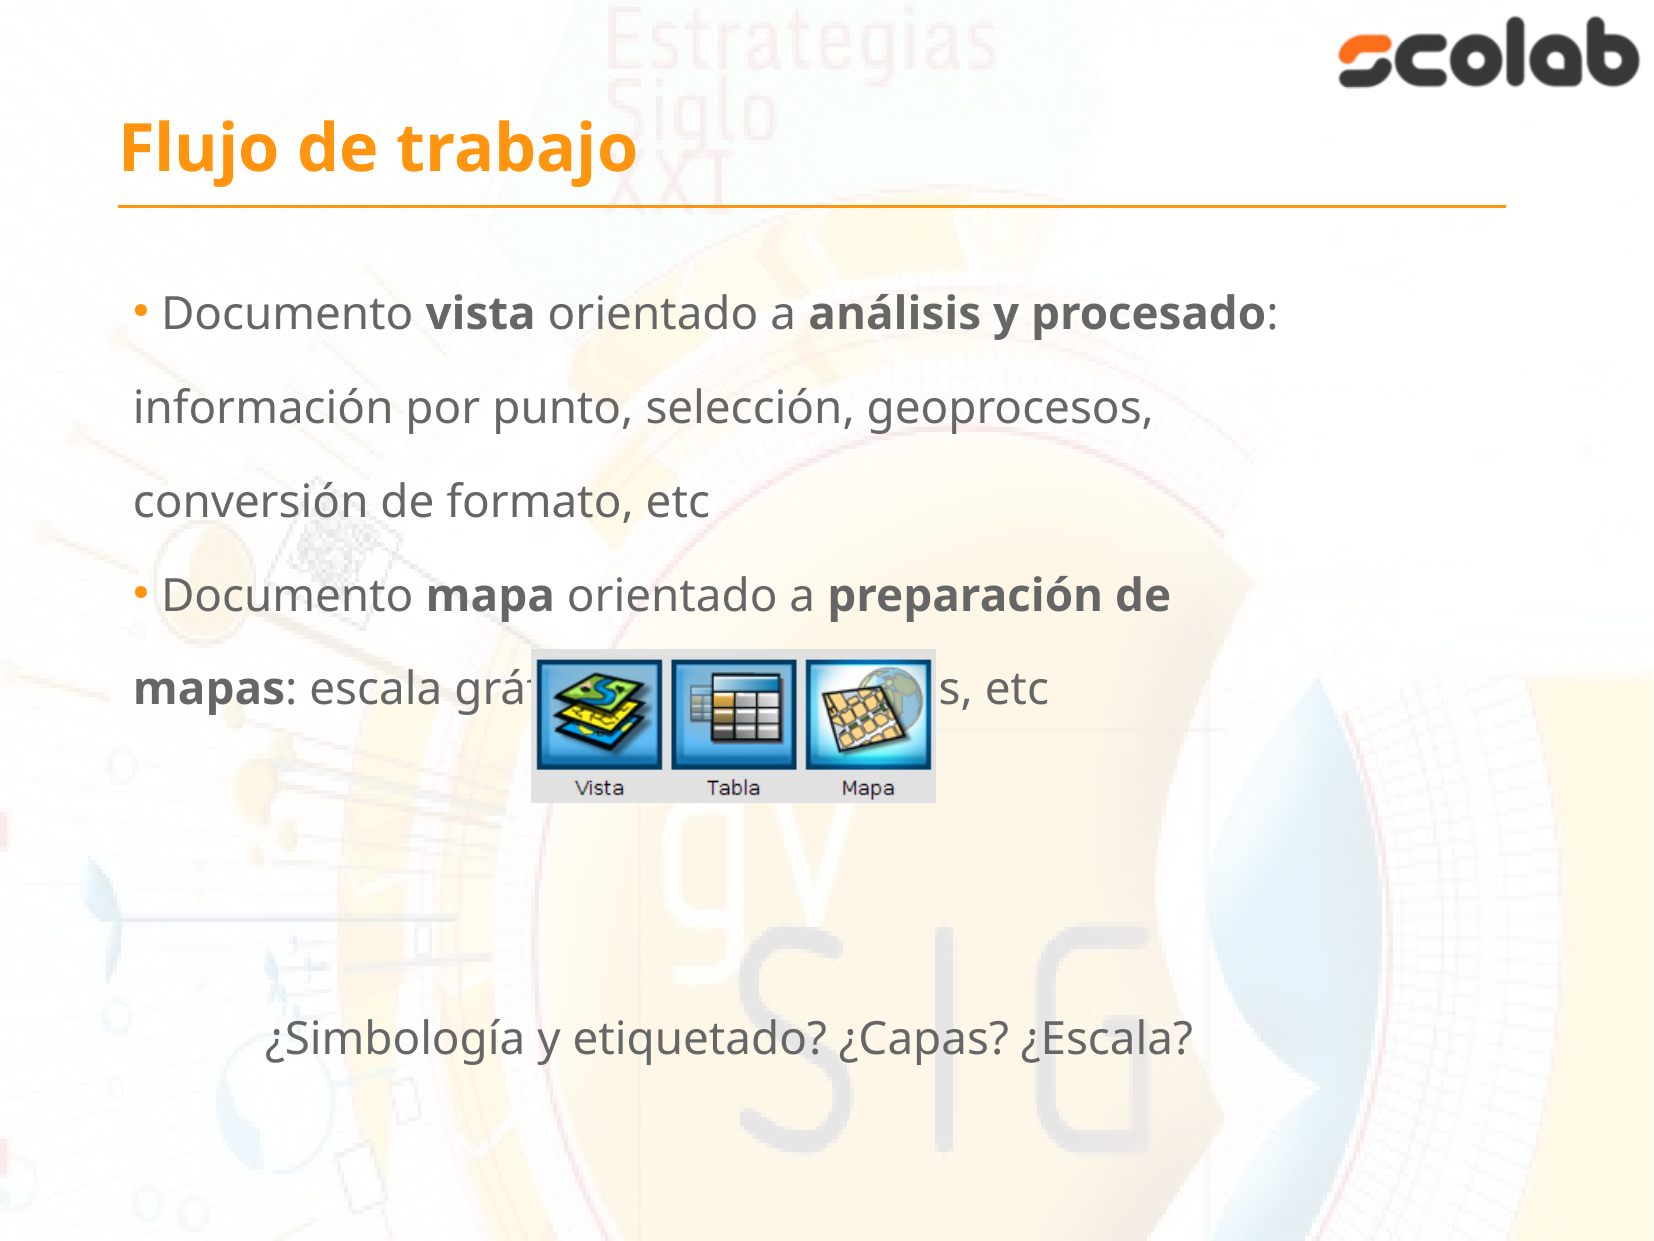

# Flujo de trabajo
 Documento vista orientado a análisis y procesado: información por punto, selección, geoprocesos, conversión de formato, etc
 Documento mapa orientado a preparación de mapas: escala gráfica, norte, plantillas, etc
 ¿Simbología y etiquetado? ¿Capas? ¿Escala?